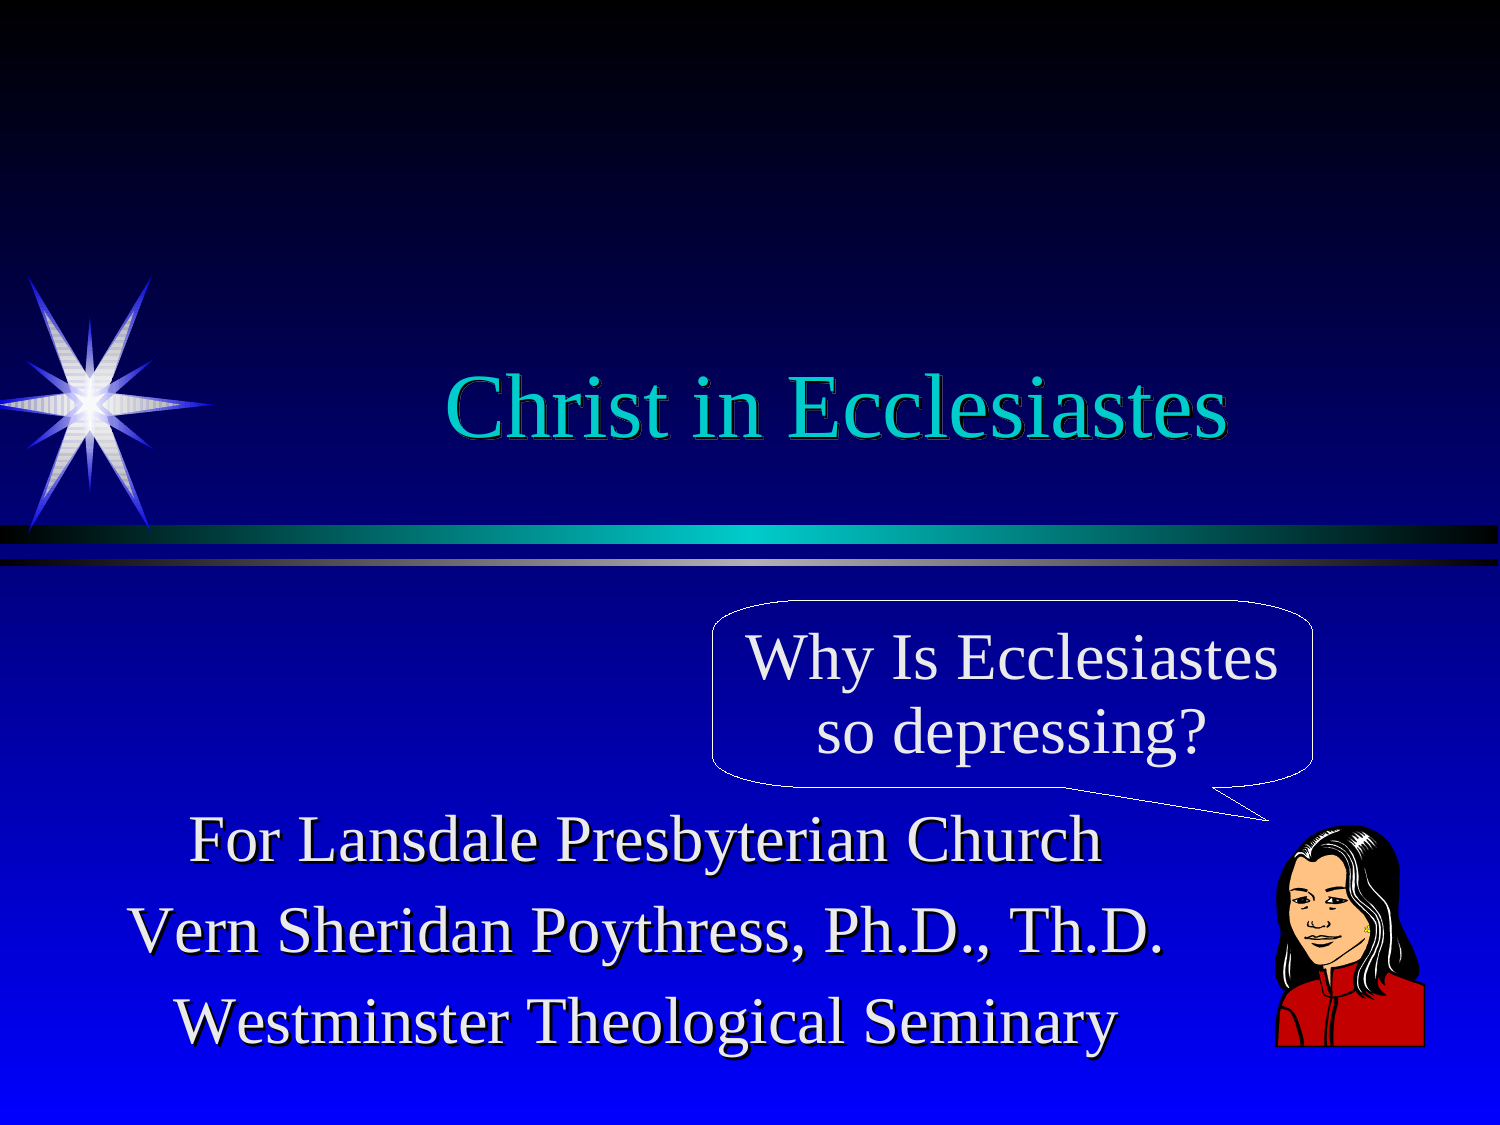

# Christ in Ecclesiastes
Why Is Ecclesiastes
so depressing?
For Lansdale Presbyterian Church
Vern Sheridan Poythress, Ph.D., Th.D.
Westminster Theological Seminary